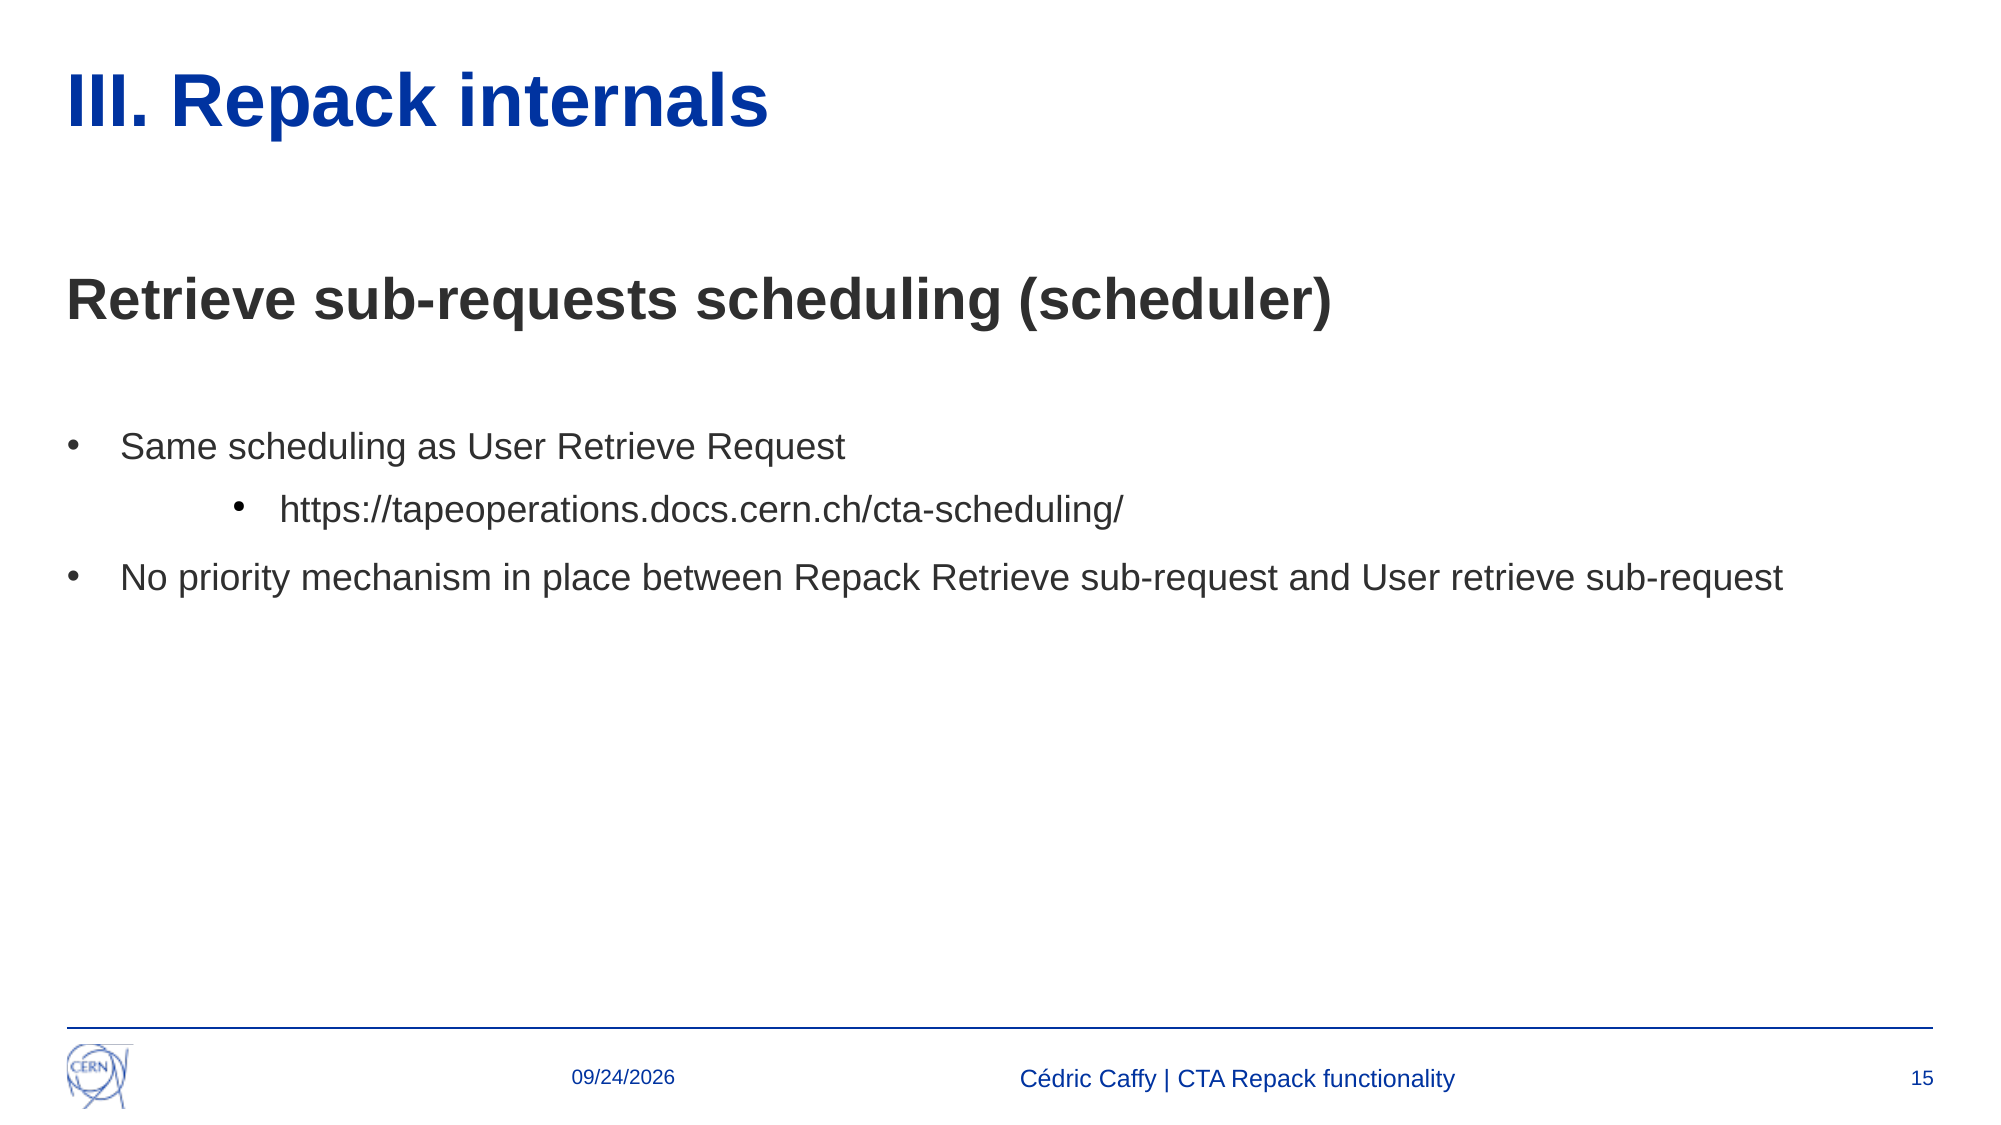

III. Repack internals
# Retrieve sub-requests scheduling (scheduler)
Same scheduling as User Retrieve Request
https://tapeoperations.docs.cern.ch/cta-scheduling/
No priority mechanism in place between Repack Retrieve sub-request and User retrieve sub-request
Cédric Caffy | CTA Repack functionality